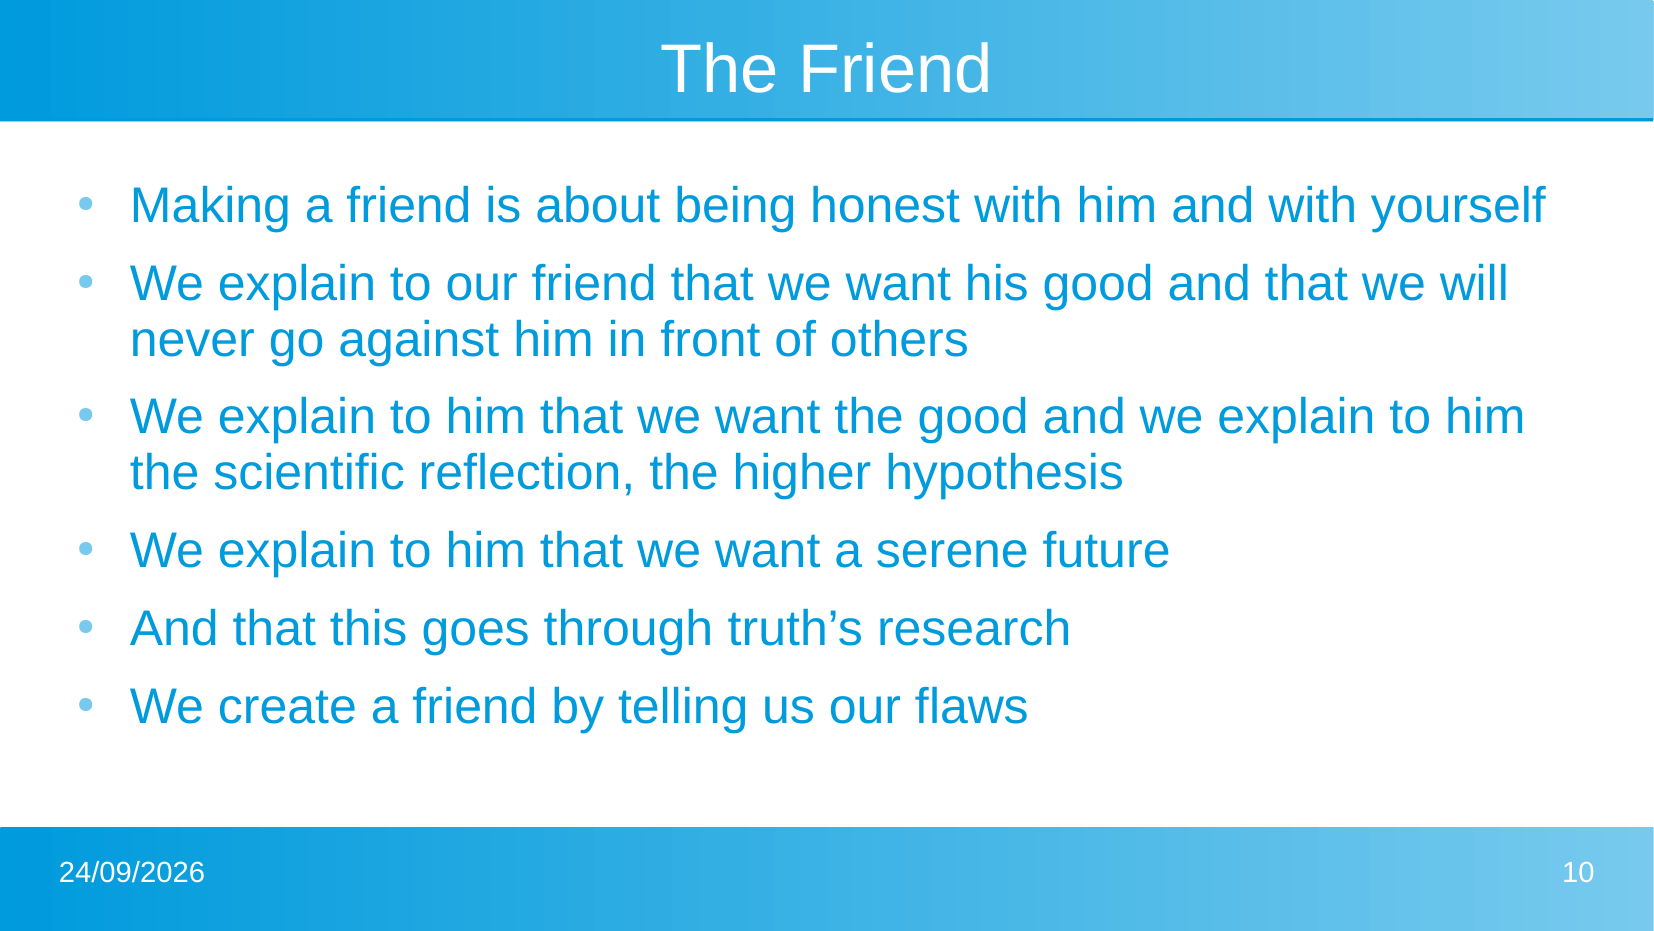

# The Friend
Making a friend is about being honest with him and with yourself
We explain to our friend that we want his good and that we will never go against him in front of others
We explain to him that we want the good and we explain to him the scientific reflection, the higher hypothesis
We explain to him that we want a serene future
And that this goes through truth’s research
We create a friend by telling us our flaws
10